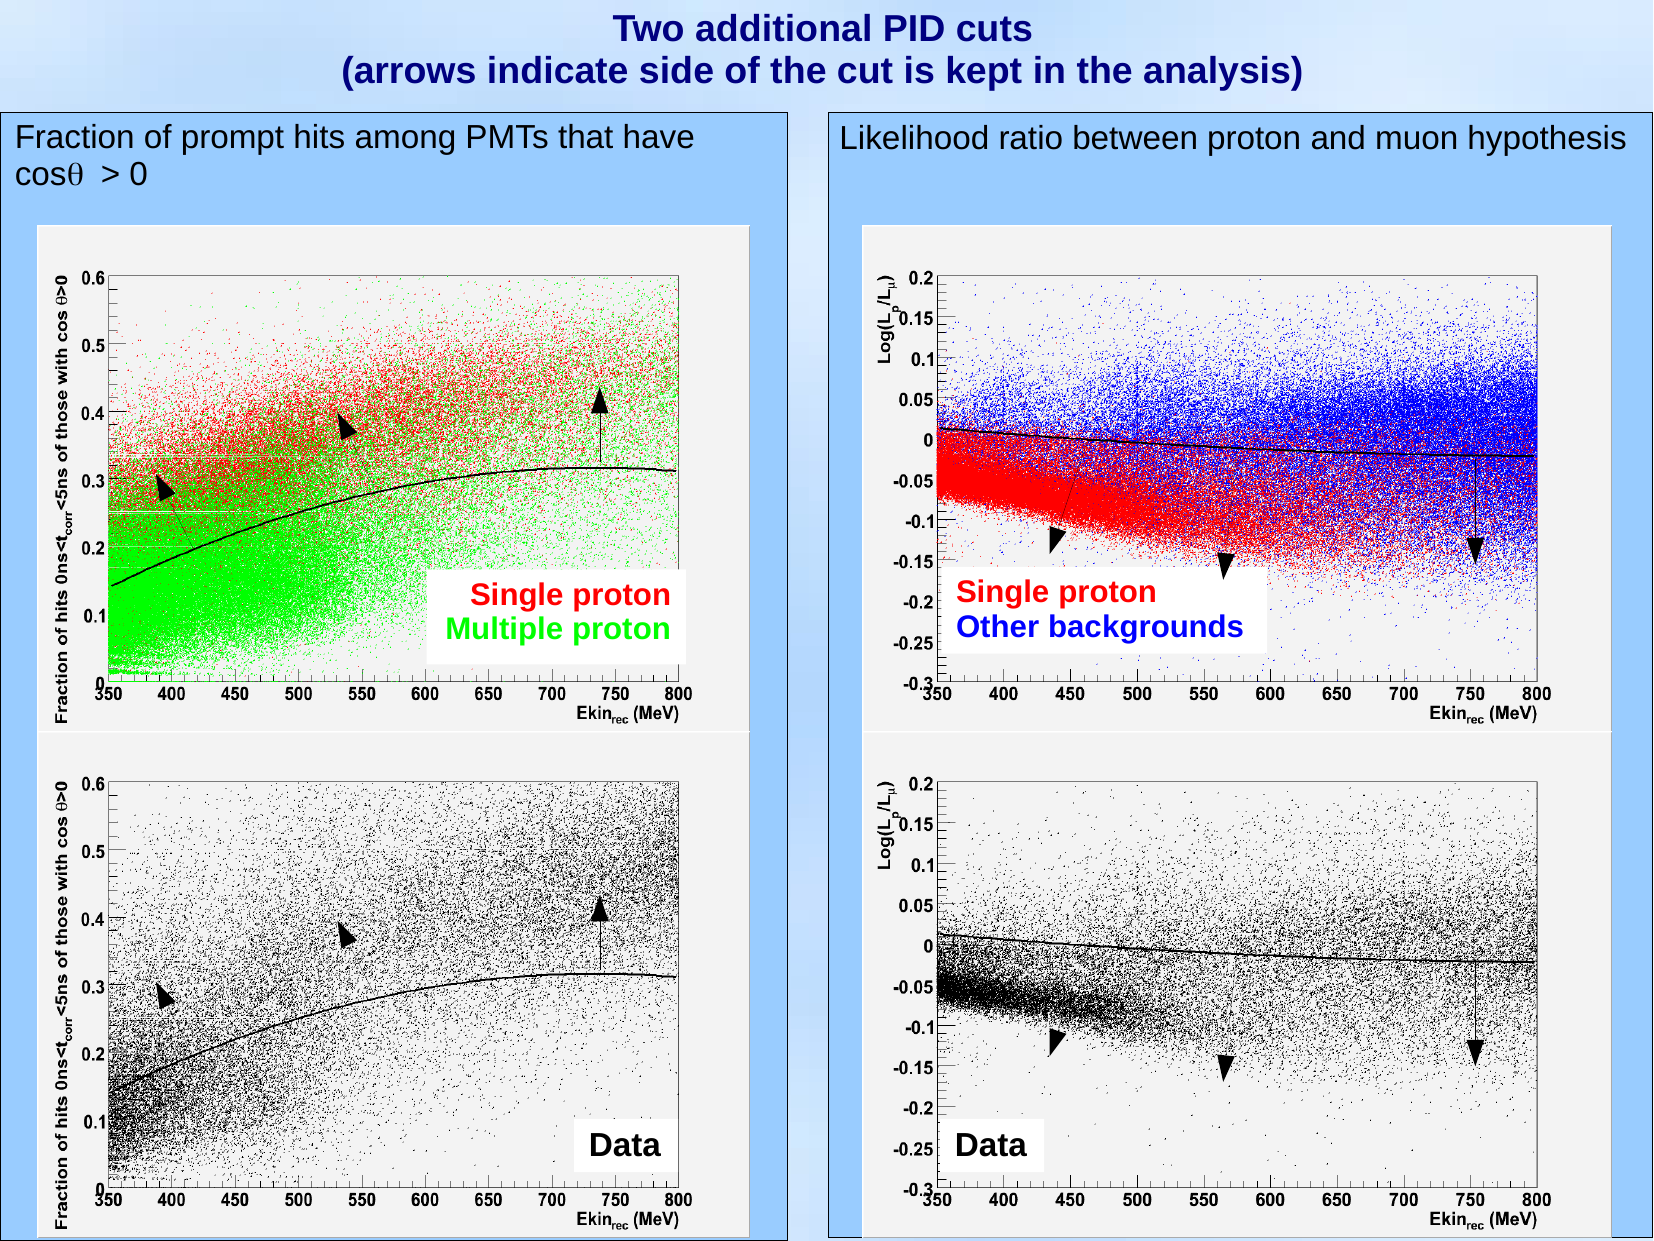

Two additional PID cuts
(arrows indicate side of the cut is kept in the analysis)
Fraction of prompt hits among PMTs that have cosq > 0
Likelihood ratio between proton and muon hypothesis
Single proton
Other backgrounds
Single proton
Multiple proton
Data
Data
21